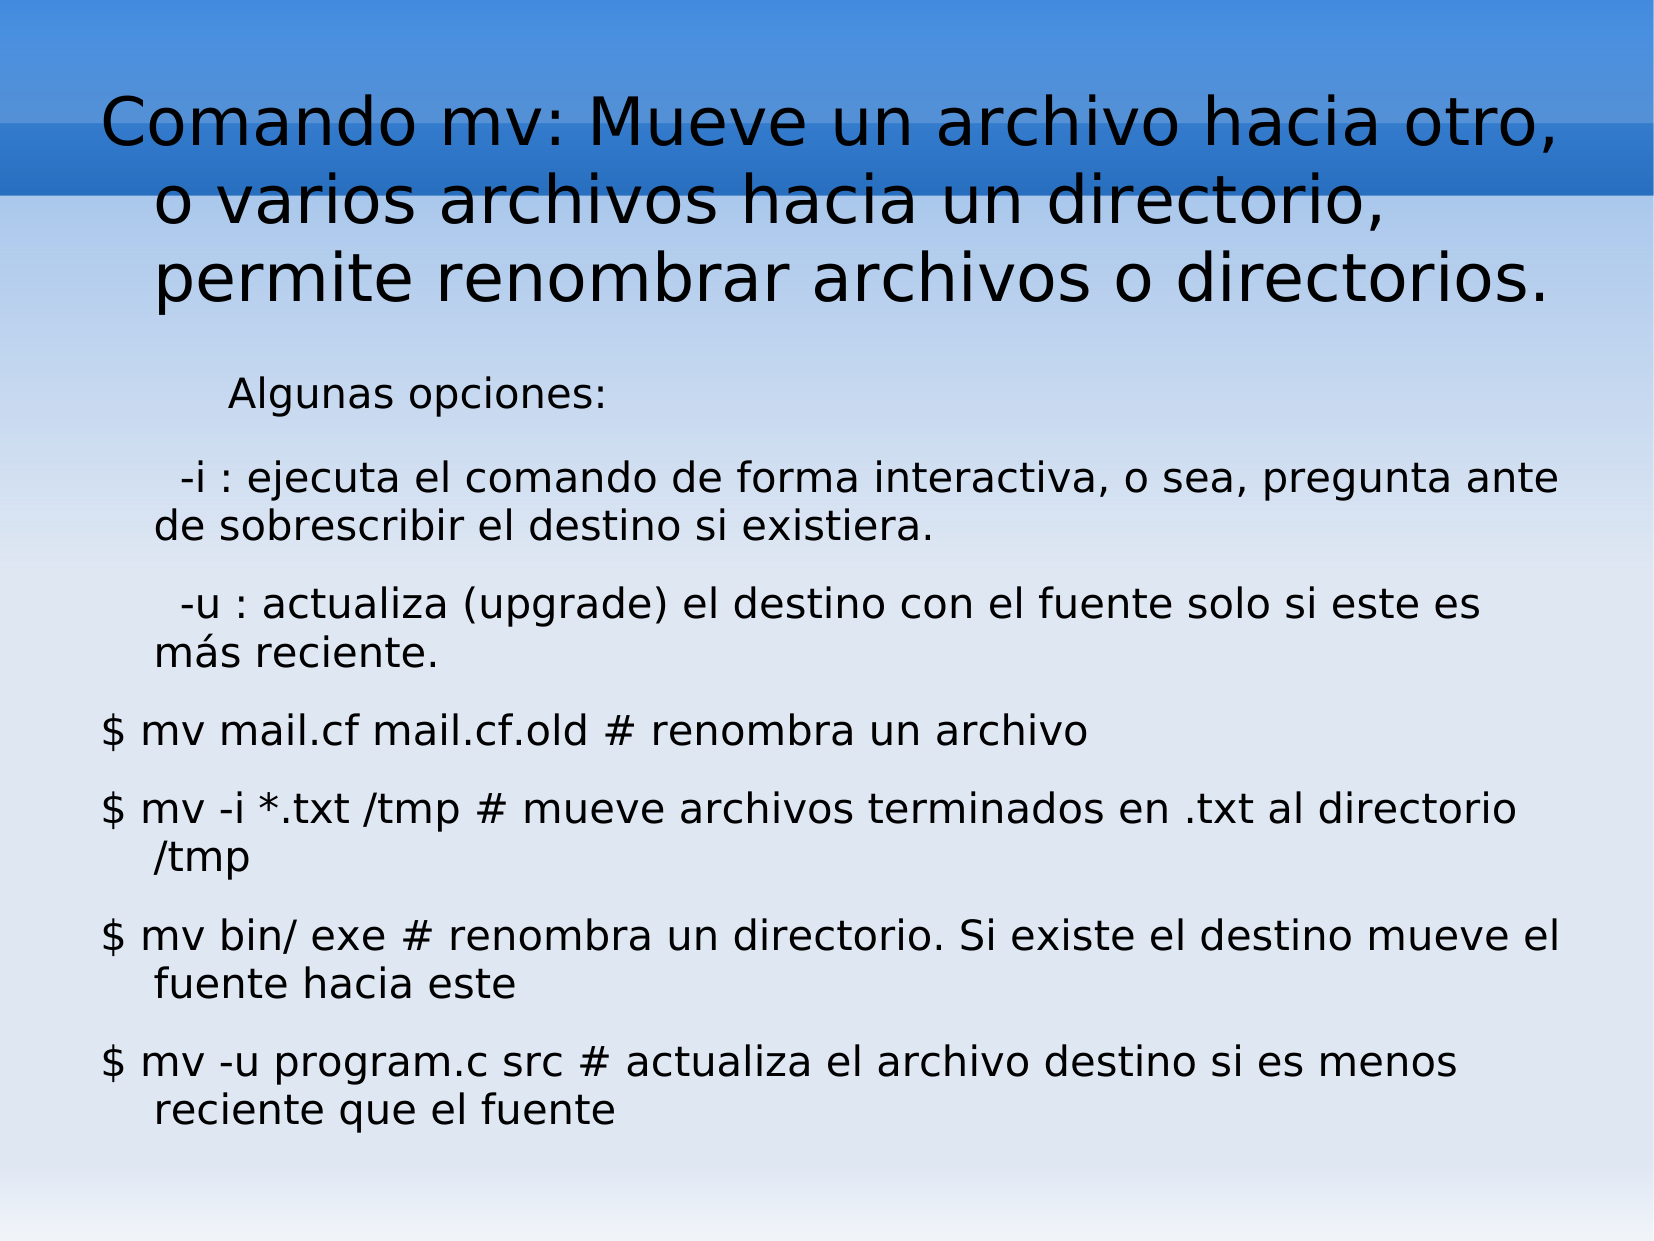

# Comando mv: Mueve un archivo hacia otro, o varios archivos hacia un directorio, permite renombrar archivos o directorios.
 Algunas opciones:
 -i : ejecuta el comando de forma interactiva, o sea, pregunta ante de sobrescribir el destino si existiera.
 -u : actualiza (upgrade) el destino con el fuente solo si este es más reciente.
$ mv mail.cf mail.cf.old # renombra un archivo
$ mv -i *.txt /tmp # mueve archivos terminados en .txt al directorio /tmp
$ mv bin/ exe # renombra un directorio. Si existe el destino mueve el fuente hacia este
$ mv -u program.c src # actualiza el archivo destino si es menos reciente que el fuente